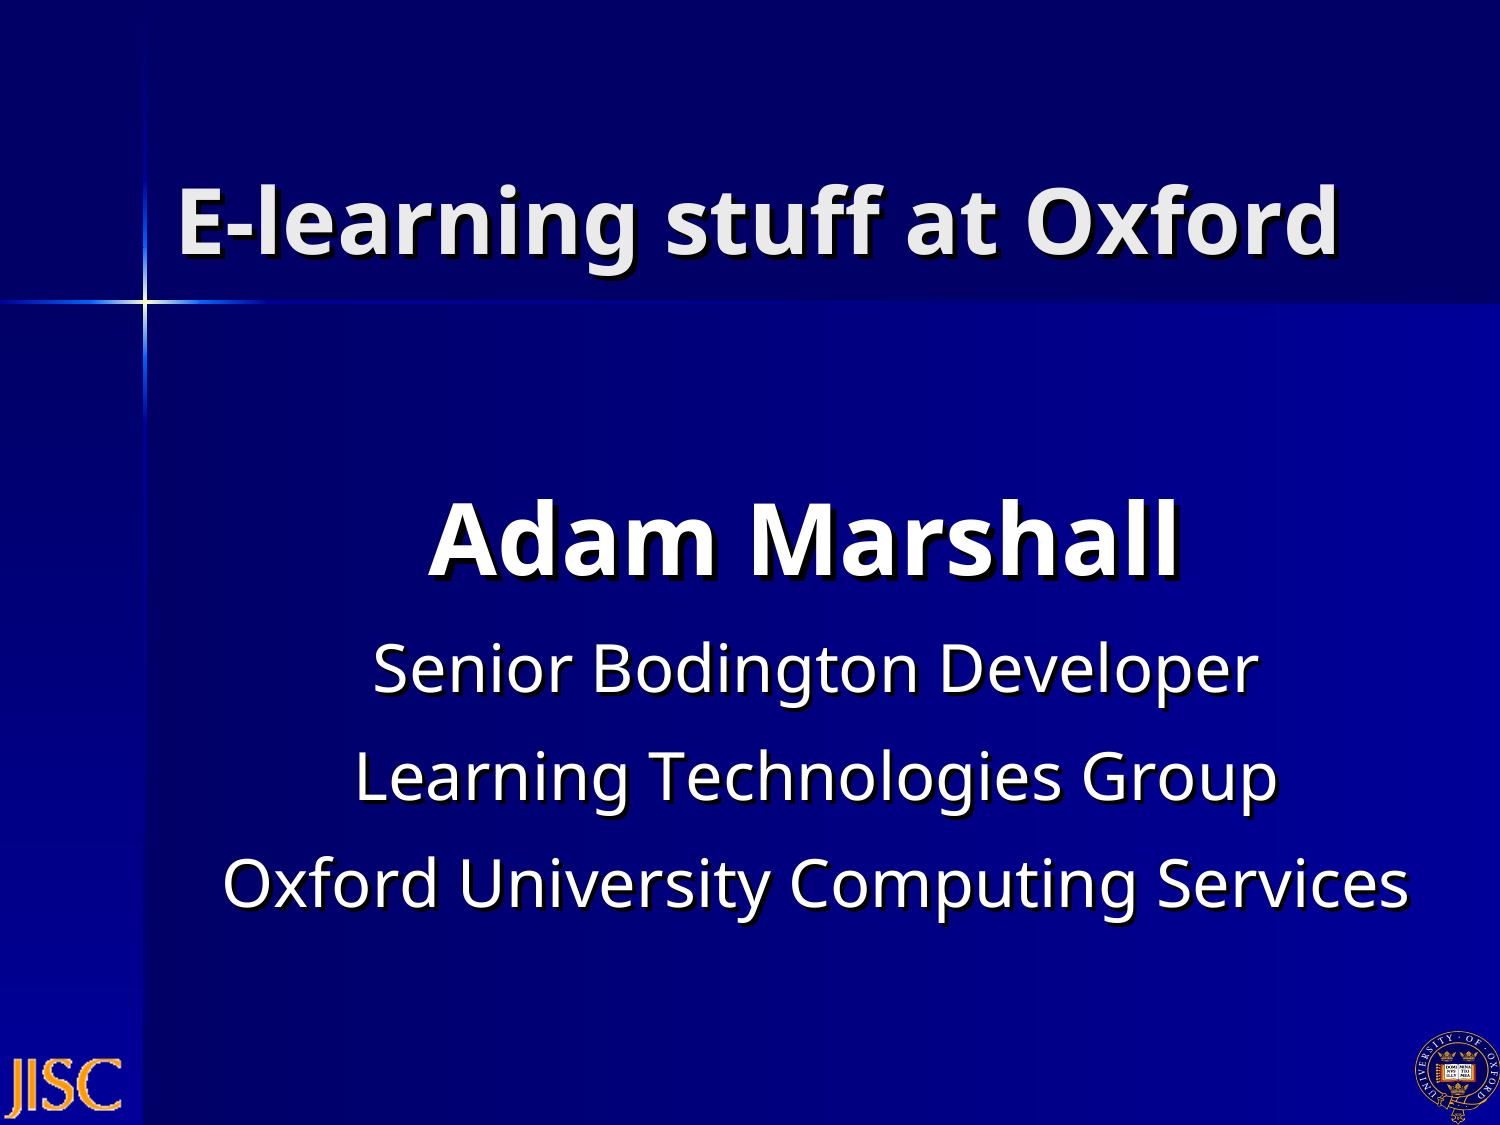

# E-learning stuff at Oxford
Adam Marshall
Senior Bodington Developer
Learning Technologies Group
Oxford University Computing Services